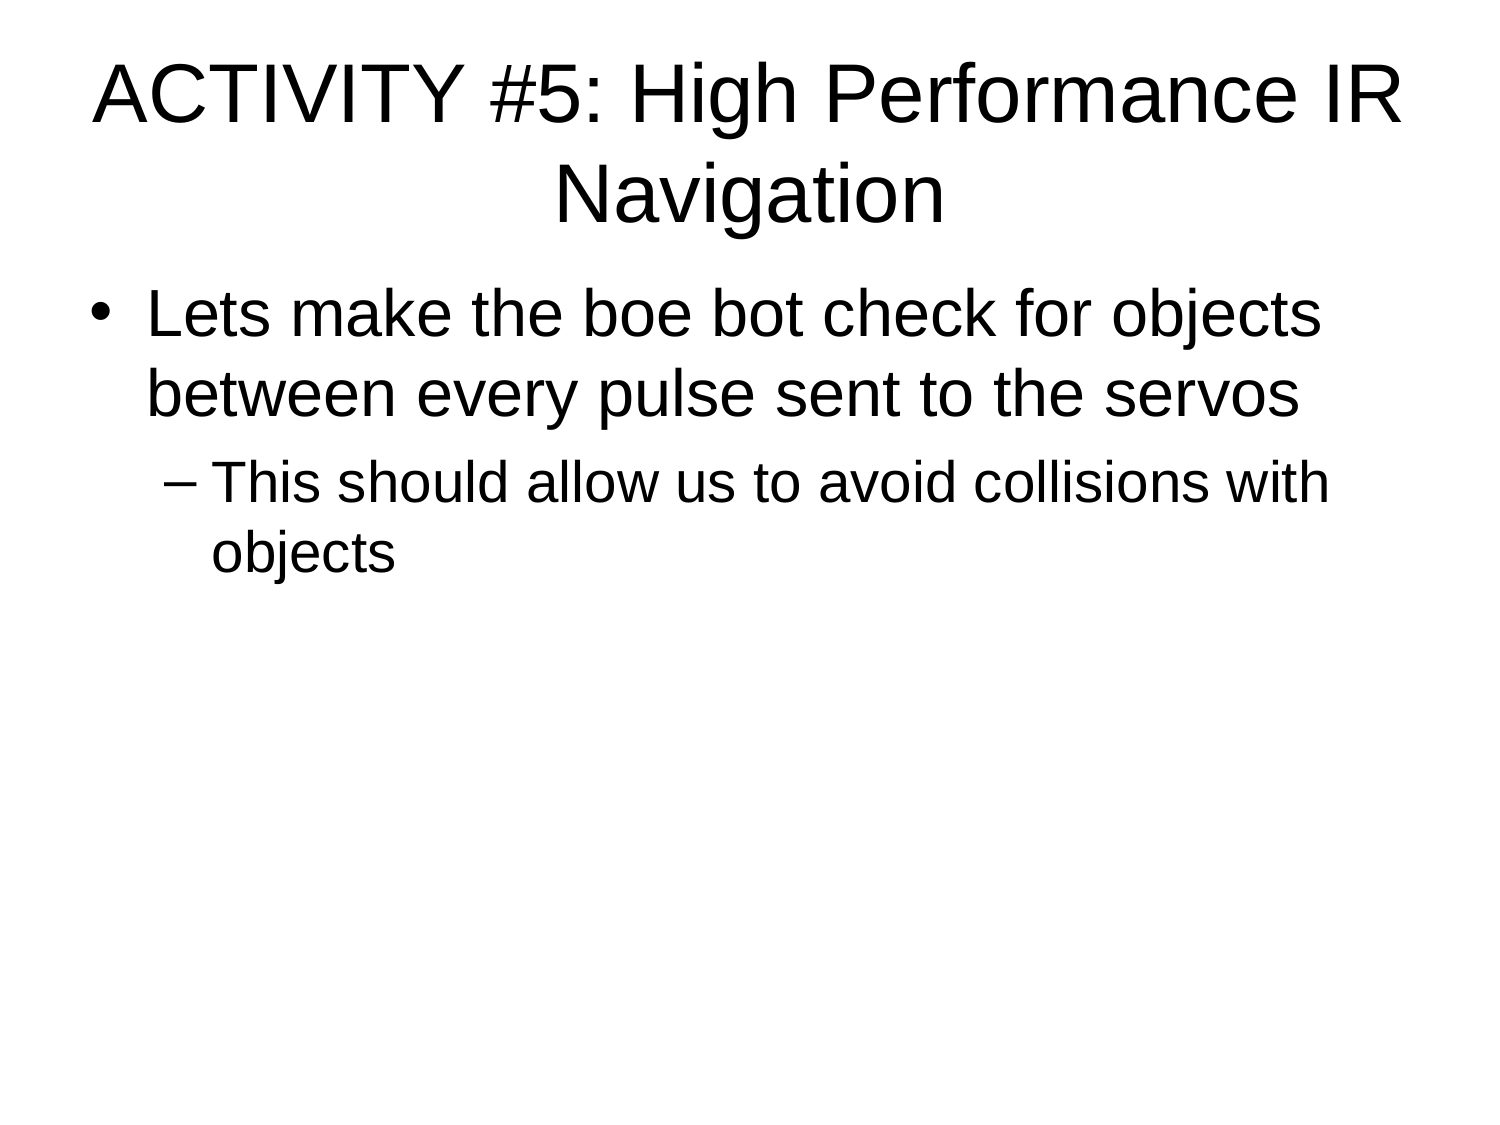

# ACTIVITY #5: High Performance IR Navigation
Lets make the boe bot check for objects between every pulse sent to the servos
This should allow us to avoid collisions with objects